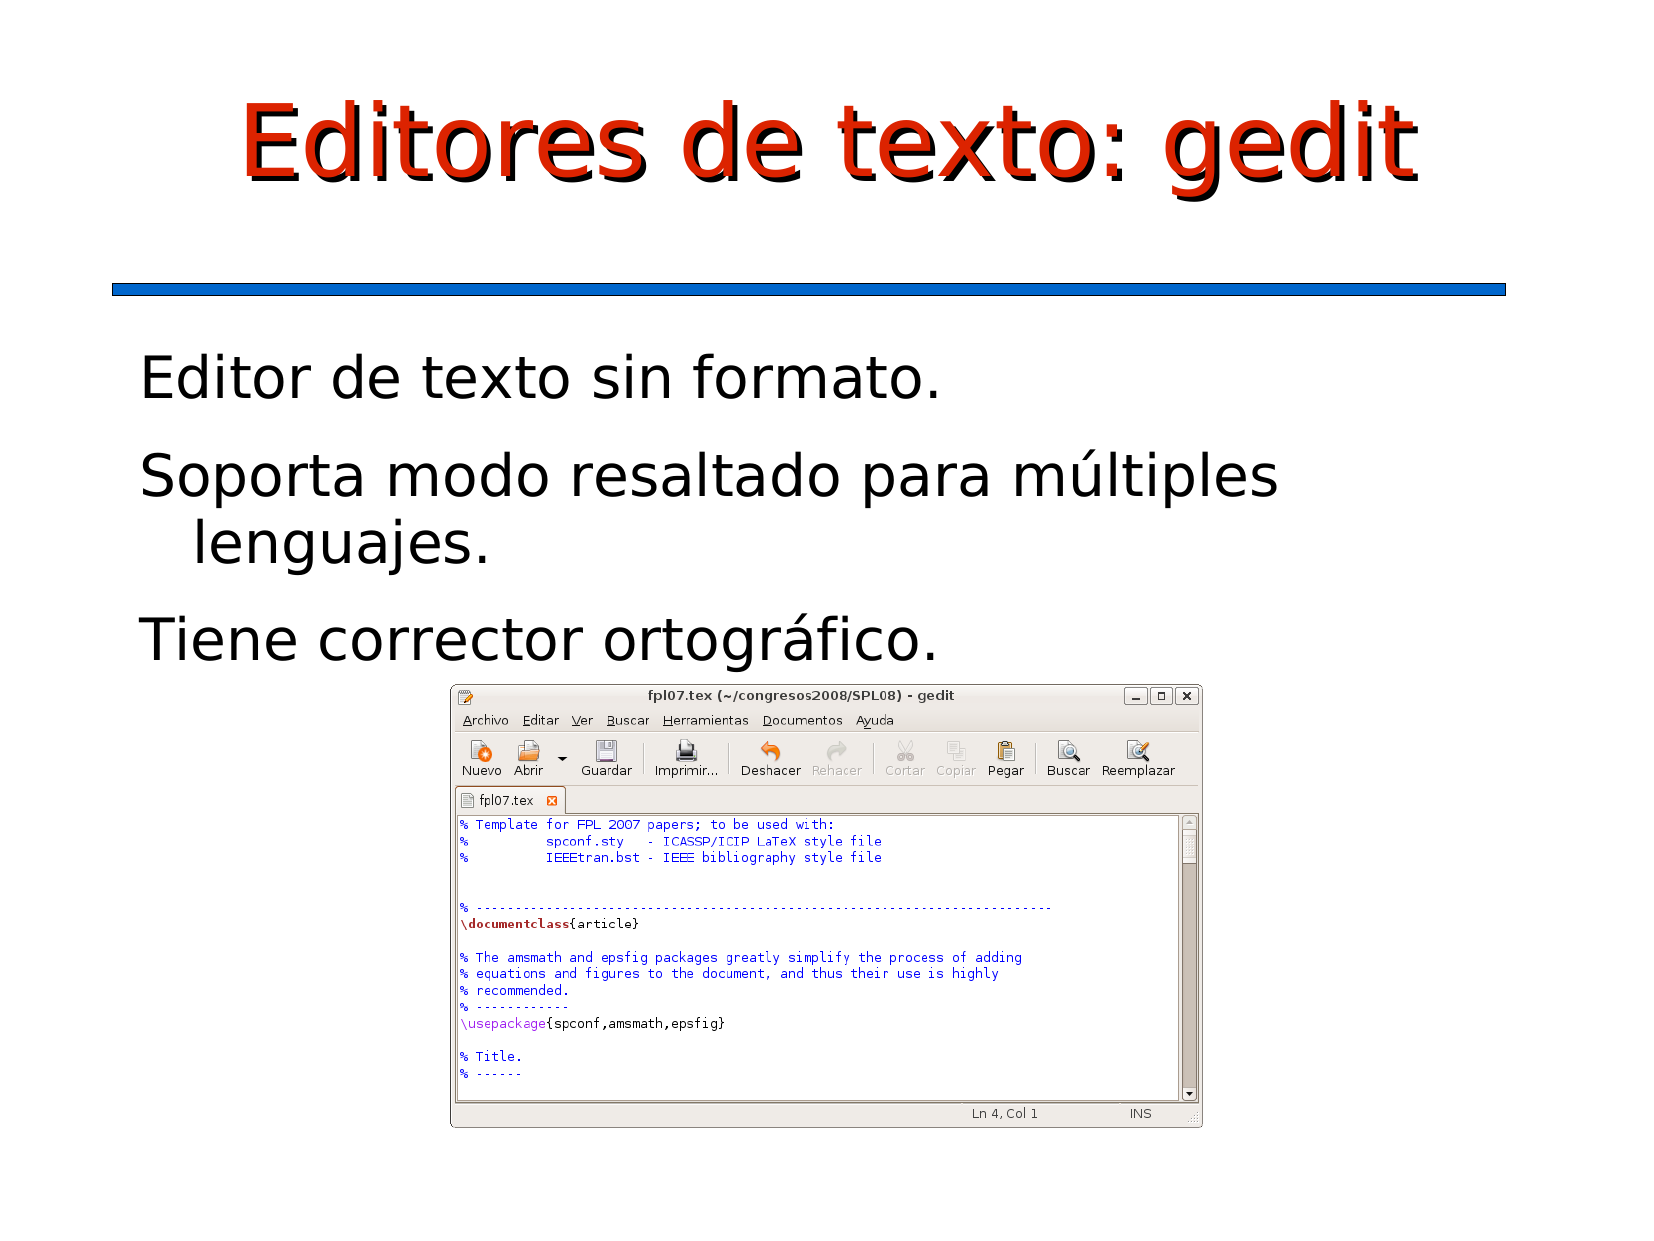

# Editores de texto: gedit
Editor de texto sin formato.
Soporta modo resaltado para múltiples lenguajes.
Tiene corrector ortográfico.